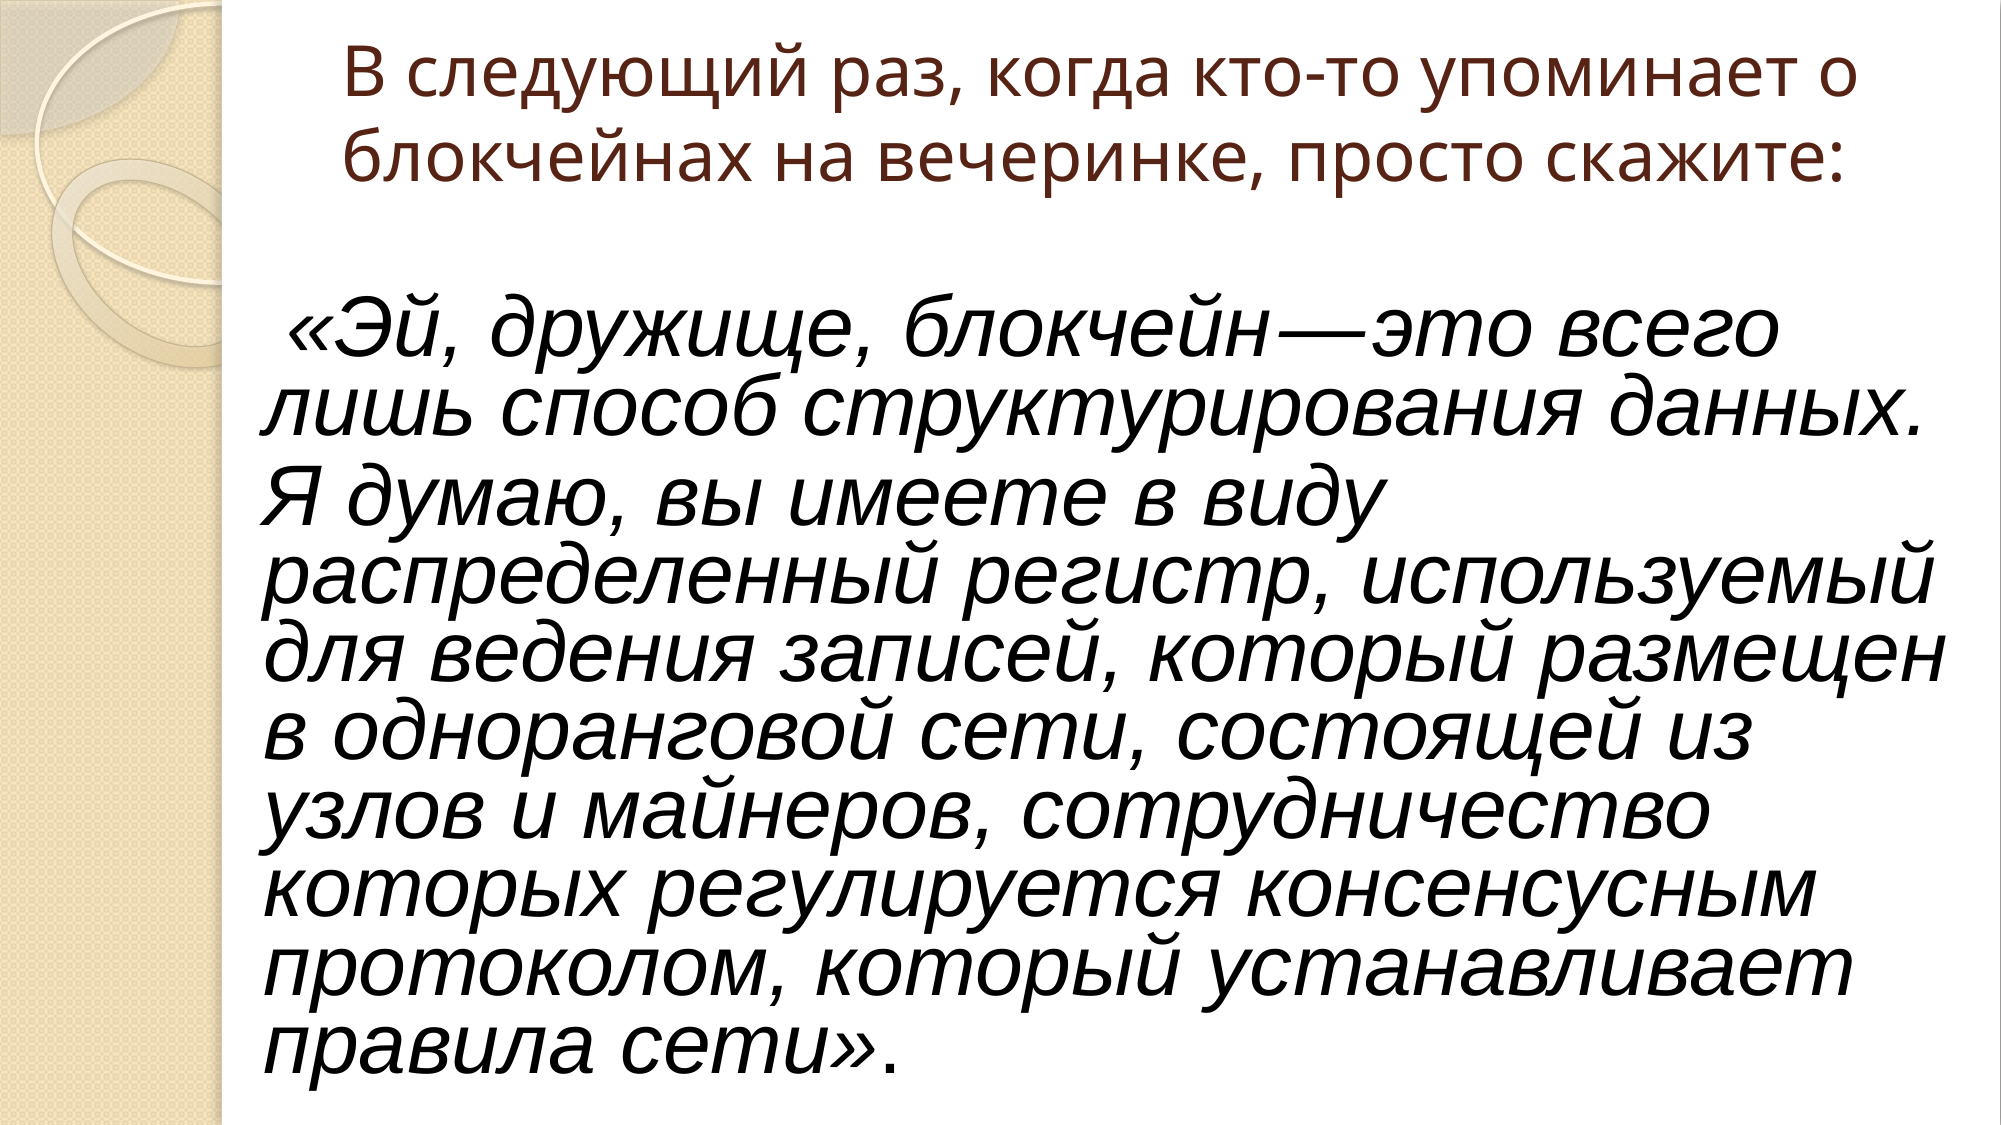

В следующий раз, когда кто-то упоминает о блокчейнах на вечеринке, просто скажите:
# «Эй, дружище, блокчейн — это всего лишь способ структурирования данных.
Я думаю, вы имеете в виду распределенный регистр, используемый для ведения записей, который размещен в одноранговой сети, состоящей из узлов и майнеров, сотрудничество которых регулируется консенсусным протоколом, который устанавливает правила сети».